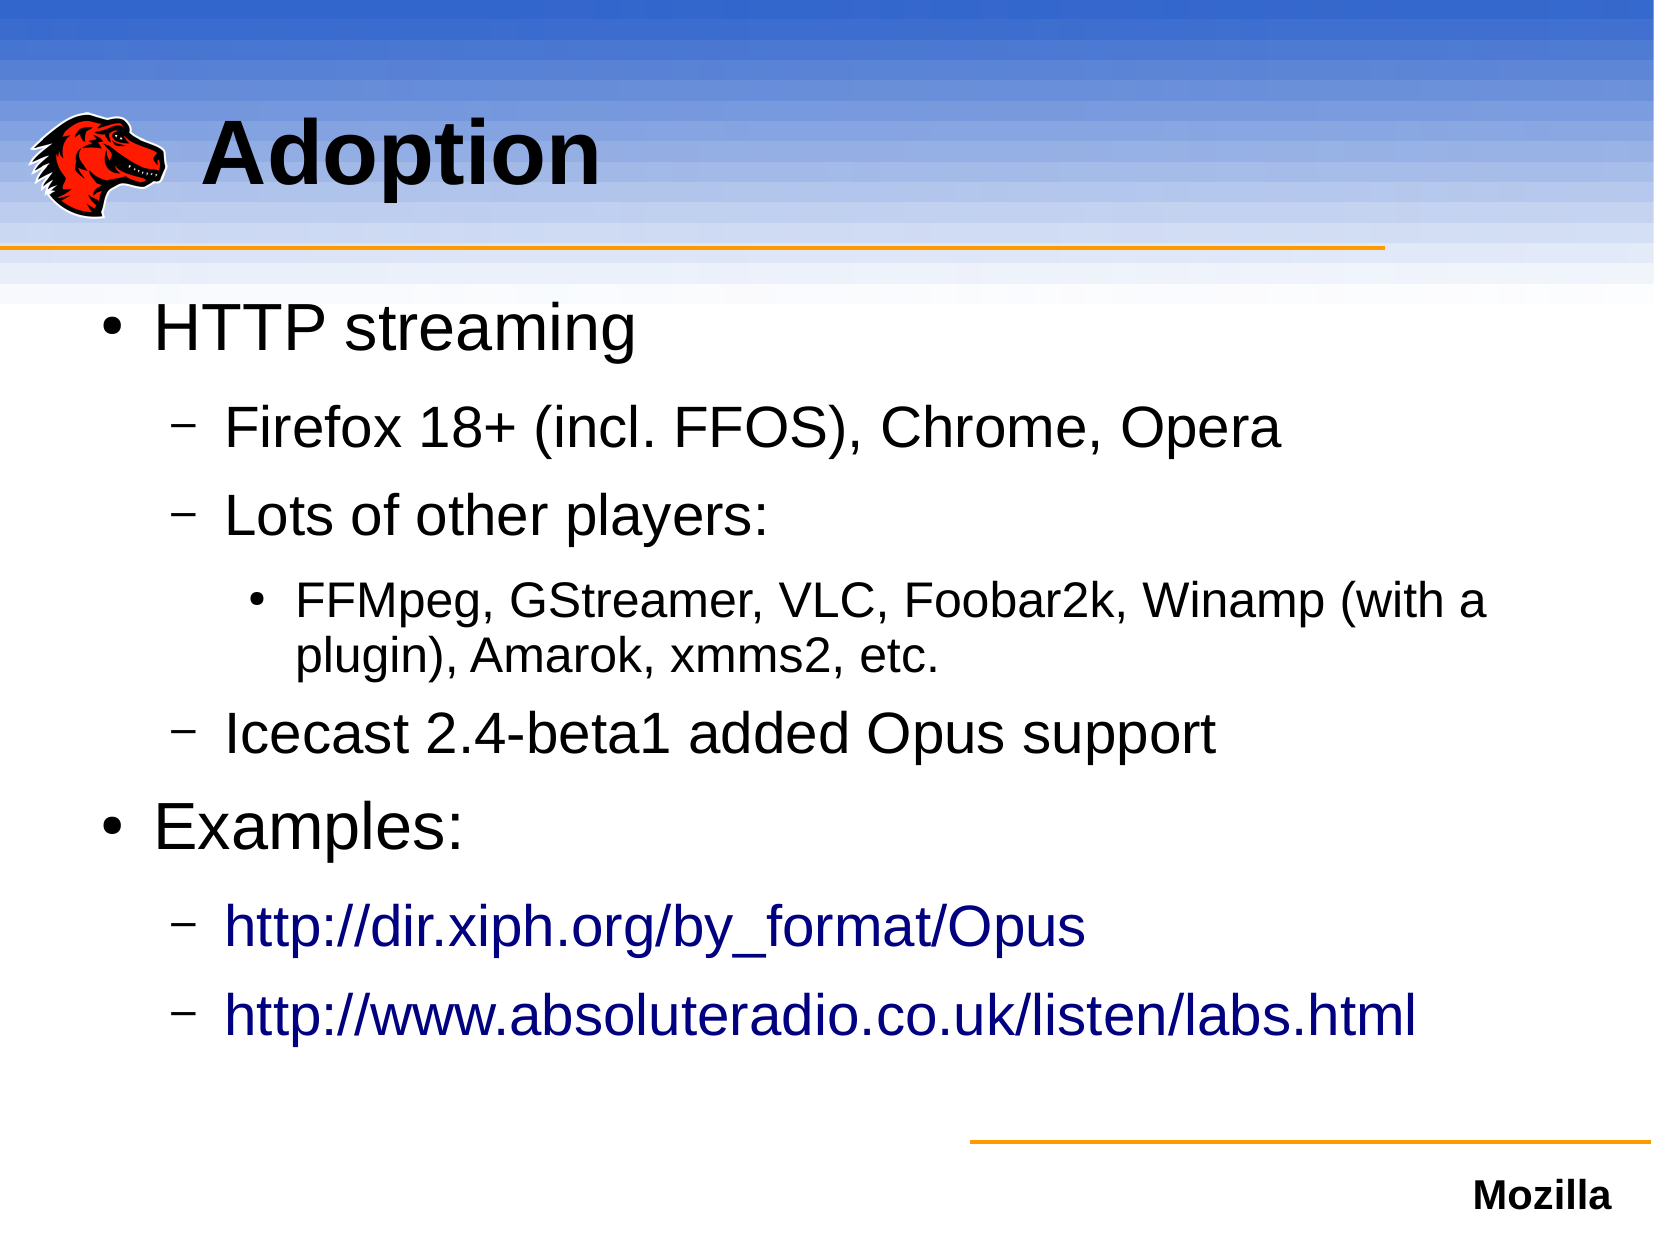

# Adoption
HTTP streaming
Firefox 18+ (incl. FFOS), Chrome, Opera
Lots of other players:
FFMpeg, GStreamer, VLC, Foobar2k, Winamp (with a plugin), Amarok, xmms2, etc.
Icecast 2.4-beta1 added Opus support
Examples:
http://dir.xiph.org/by_format/Opus
http://www.absoluteradio.co.uk/listen/labs.html